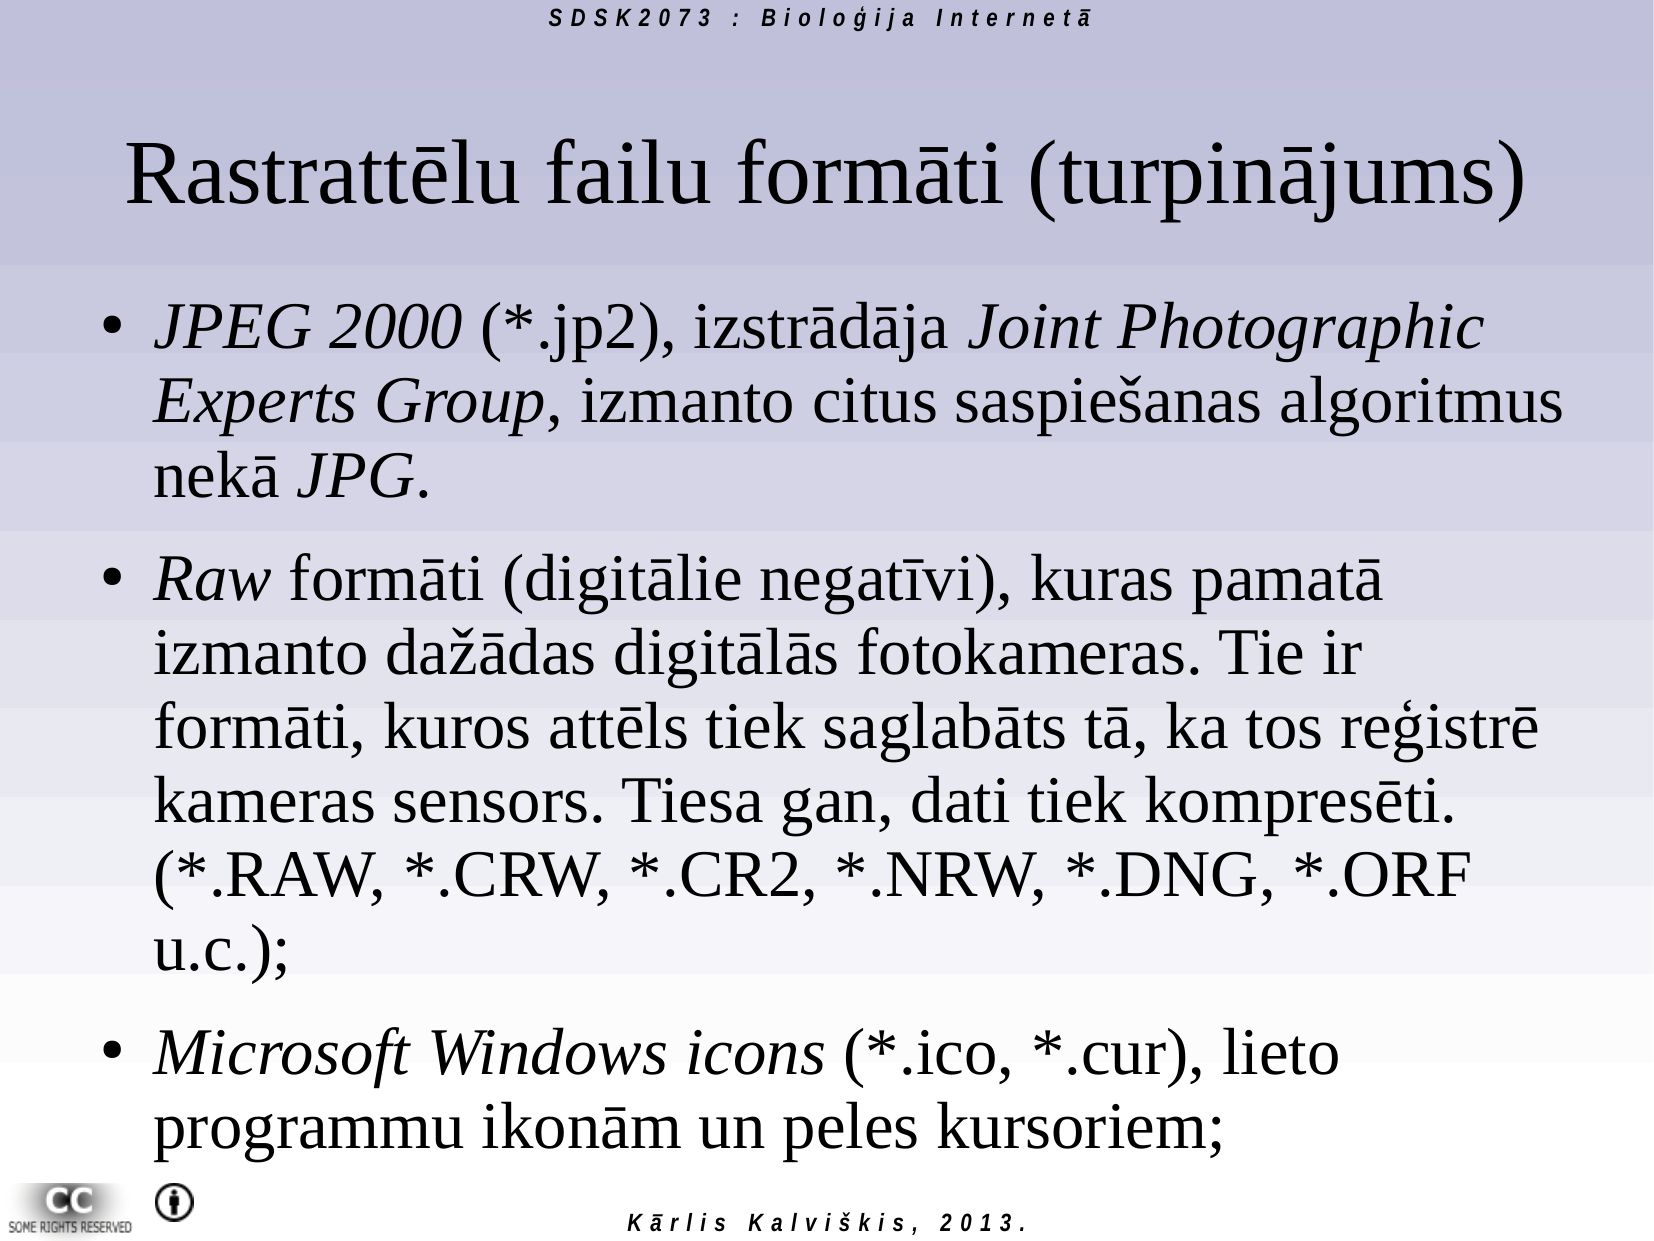

# Rastrattēlu failu formāti (turpinājums)
JPEG 2000 (*.jp2), izstrādāja Joint Photographic Experts Group, izmanto citus saspiešanas algoritmus nekā JPG.
Raw formāti (digitālie negatīvi), kuras pamatā izmanto dažādas digitālās fotokameras. Tie ir formāti, kuros attēls tiek saglabāts tā, ka tos reģistrē kameras sensors. Tiesa gan, dati tiek kompresēti. (*.RAW, *.CRW, *.CR2, *.NRW, *.DNG, *.ORF u.c.);
Microsoft Windows icons (*.ico, *.cur), lieto programmu ikonām un peles kursoriem;